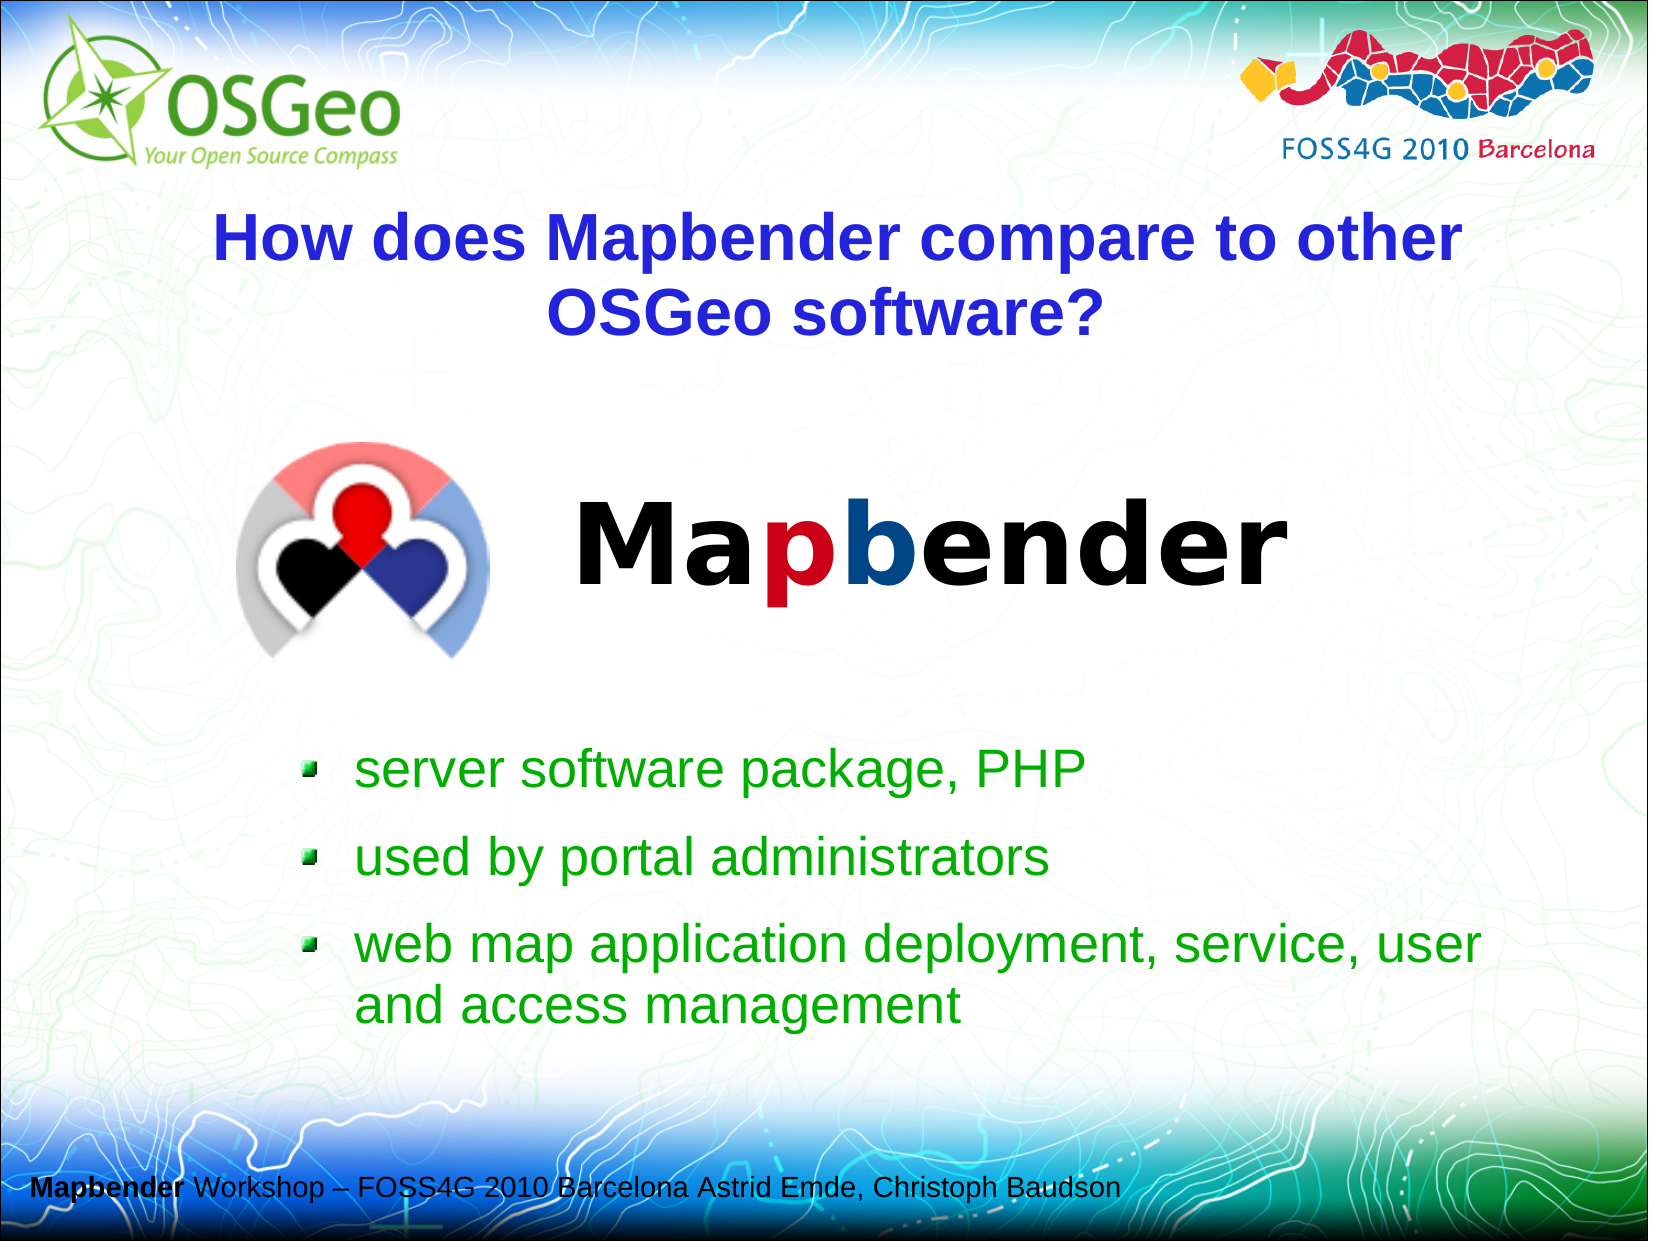

# How does Mapbender compare to other OSGeo software?
Mapbender
server software package, PHP
used by portal administrators
web map application deployment, service, user and access management